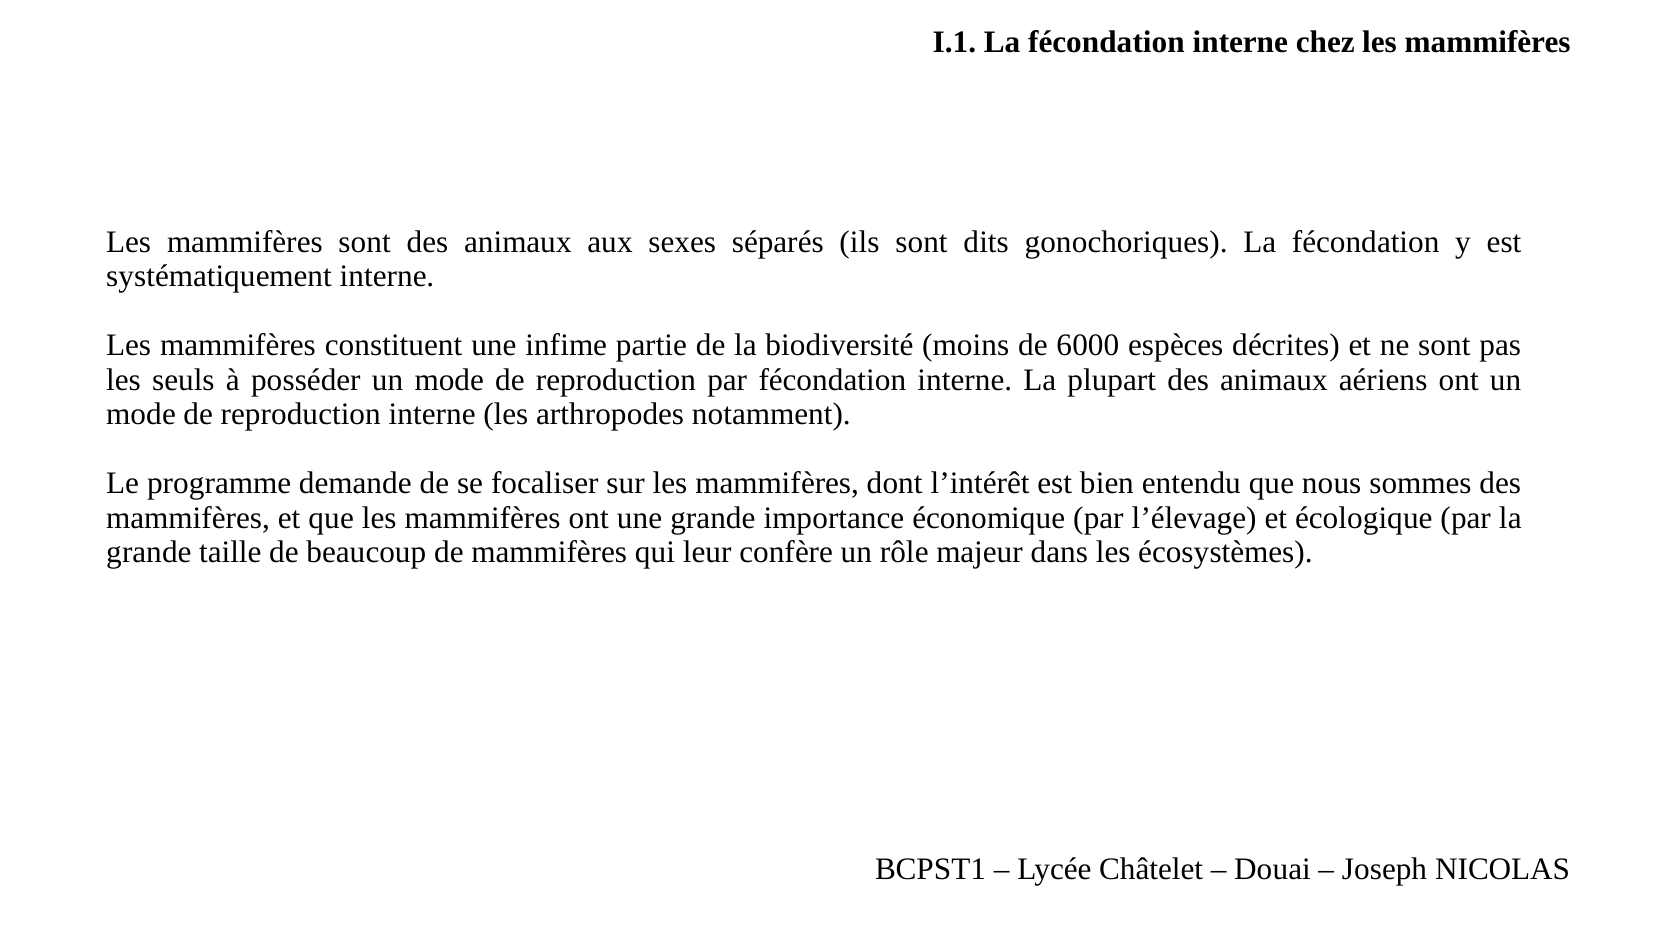

I.1. La fécondation interne chez les mammifères
Les mammifères sont des animaux aux sexes séparés (ils sont dits gonochoriques). La fécondation y est systématiquement interne.
Les mammifères constituent une infime partie de la biodiversité (moins de 6000 espèces décrites) et ne sont pas les seuls à posséder un mode de reproduction par fécondation interne. La plupart des animaux aériens ont un mode de reproduction interne (les arthropodes notamment).
Le programme demande de se focaliser sur les mammifères, dont l’intérêt est bien entendu que nous sommes des mammifères, et que les mammifères ont une grande importance économique (par l’élevage) et écologique (par la grande taille de beaucoup de mammifères qui leur confère un rôle majeur dans les écosystèmes).
BCPST1 – Lycée Châtelet – Douai – Joseph NICOLAS